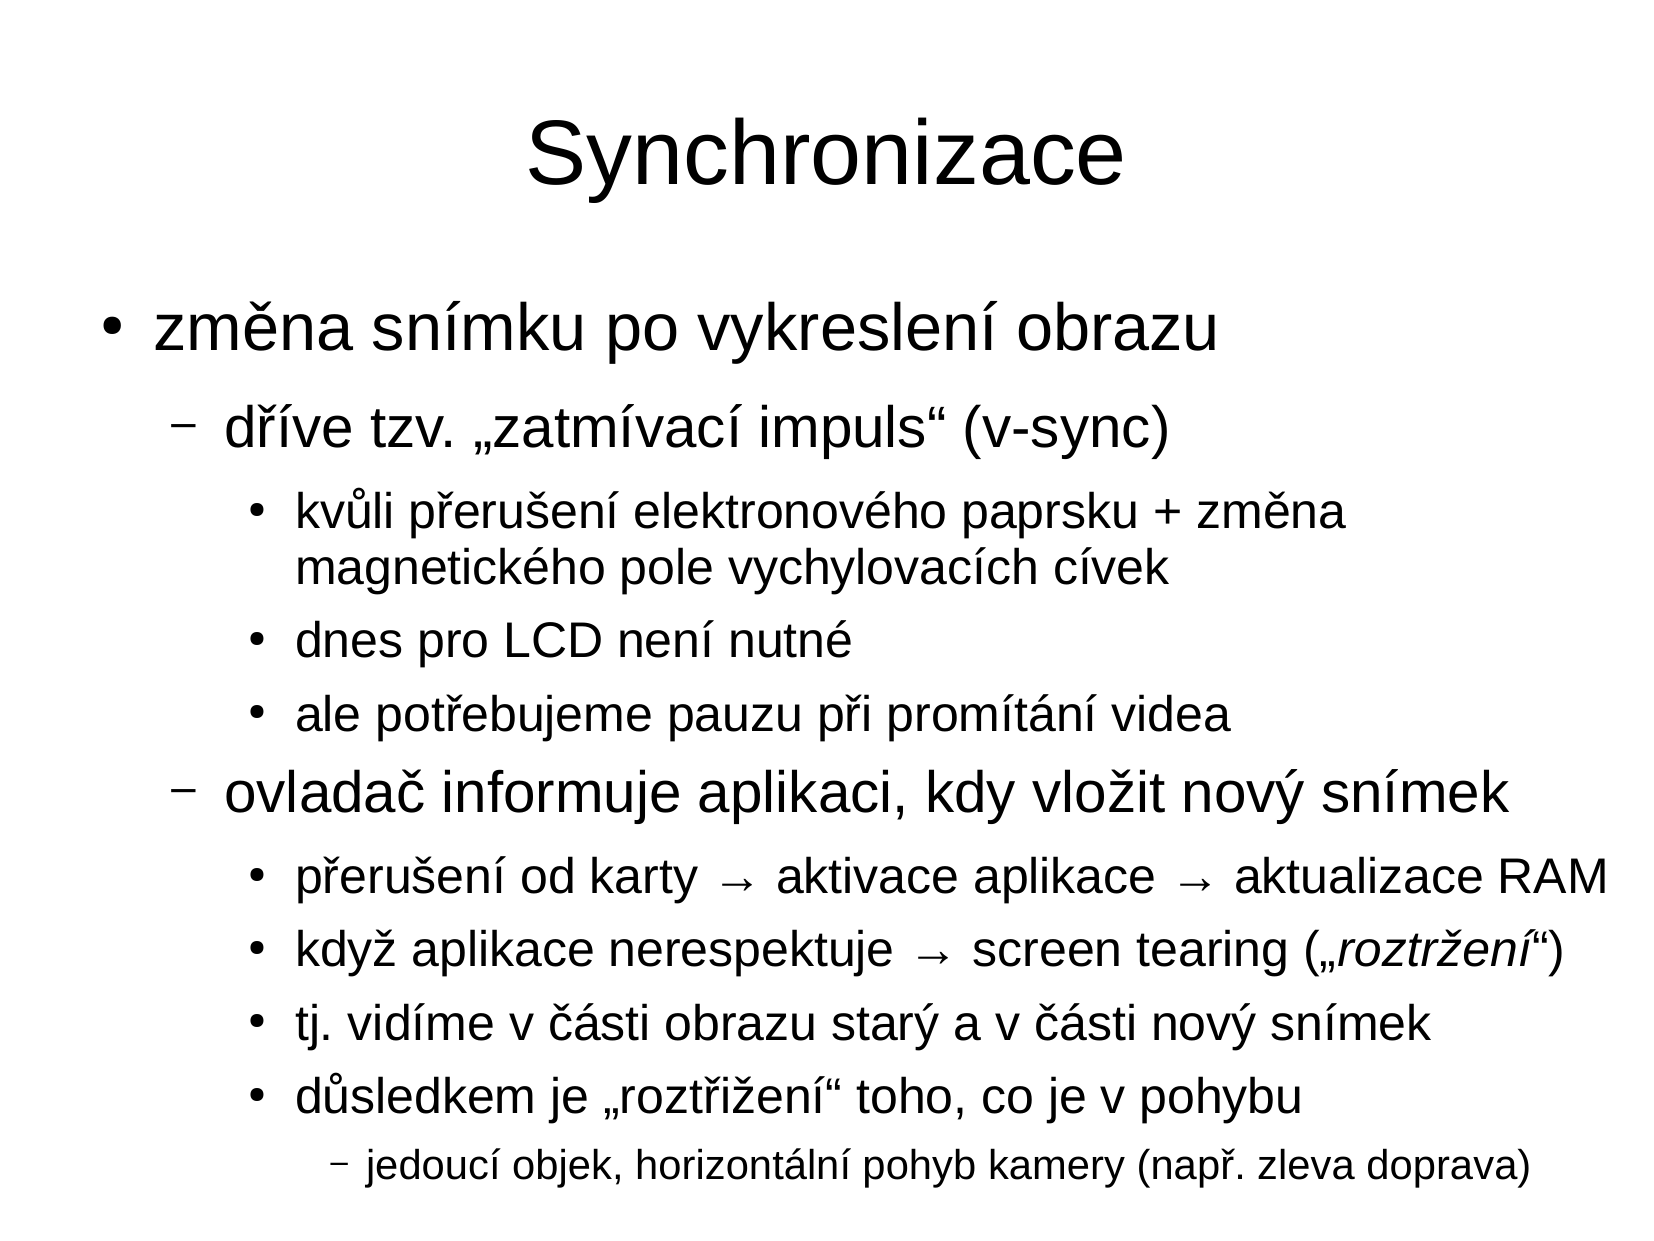

# Synchronizace
změna snímku po vykreslení obrazu
dříve tzv. „zatmívací impuls“ (v-sync)
kvůli přerušení elektronového paprsku + změna magnetického pole vychylovacích cívek
dnes pro LCD není nutné
ale potřebujeme pauzu při promítání videa
ovladač informuje aplikaci, kdy vložit nový snímek
přerušení od karty → aktivace aplikace → aktualizace RAM
když aplikace nerespektuje → screen tearing („roztržení“)
tj. vidíme v části obrazu starý a v části nový snímek
důsledkem je „roztřižení“ toho, co je v pohybu
jedoucí objek, horizontální pohyb kamery (např. zleva doprava)